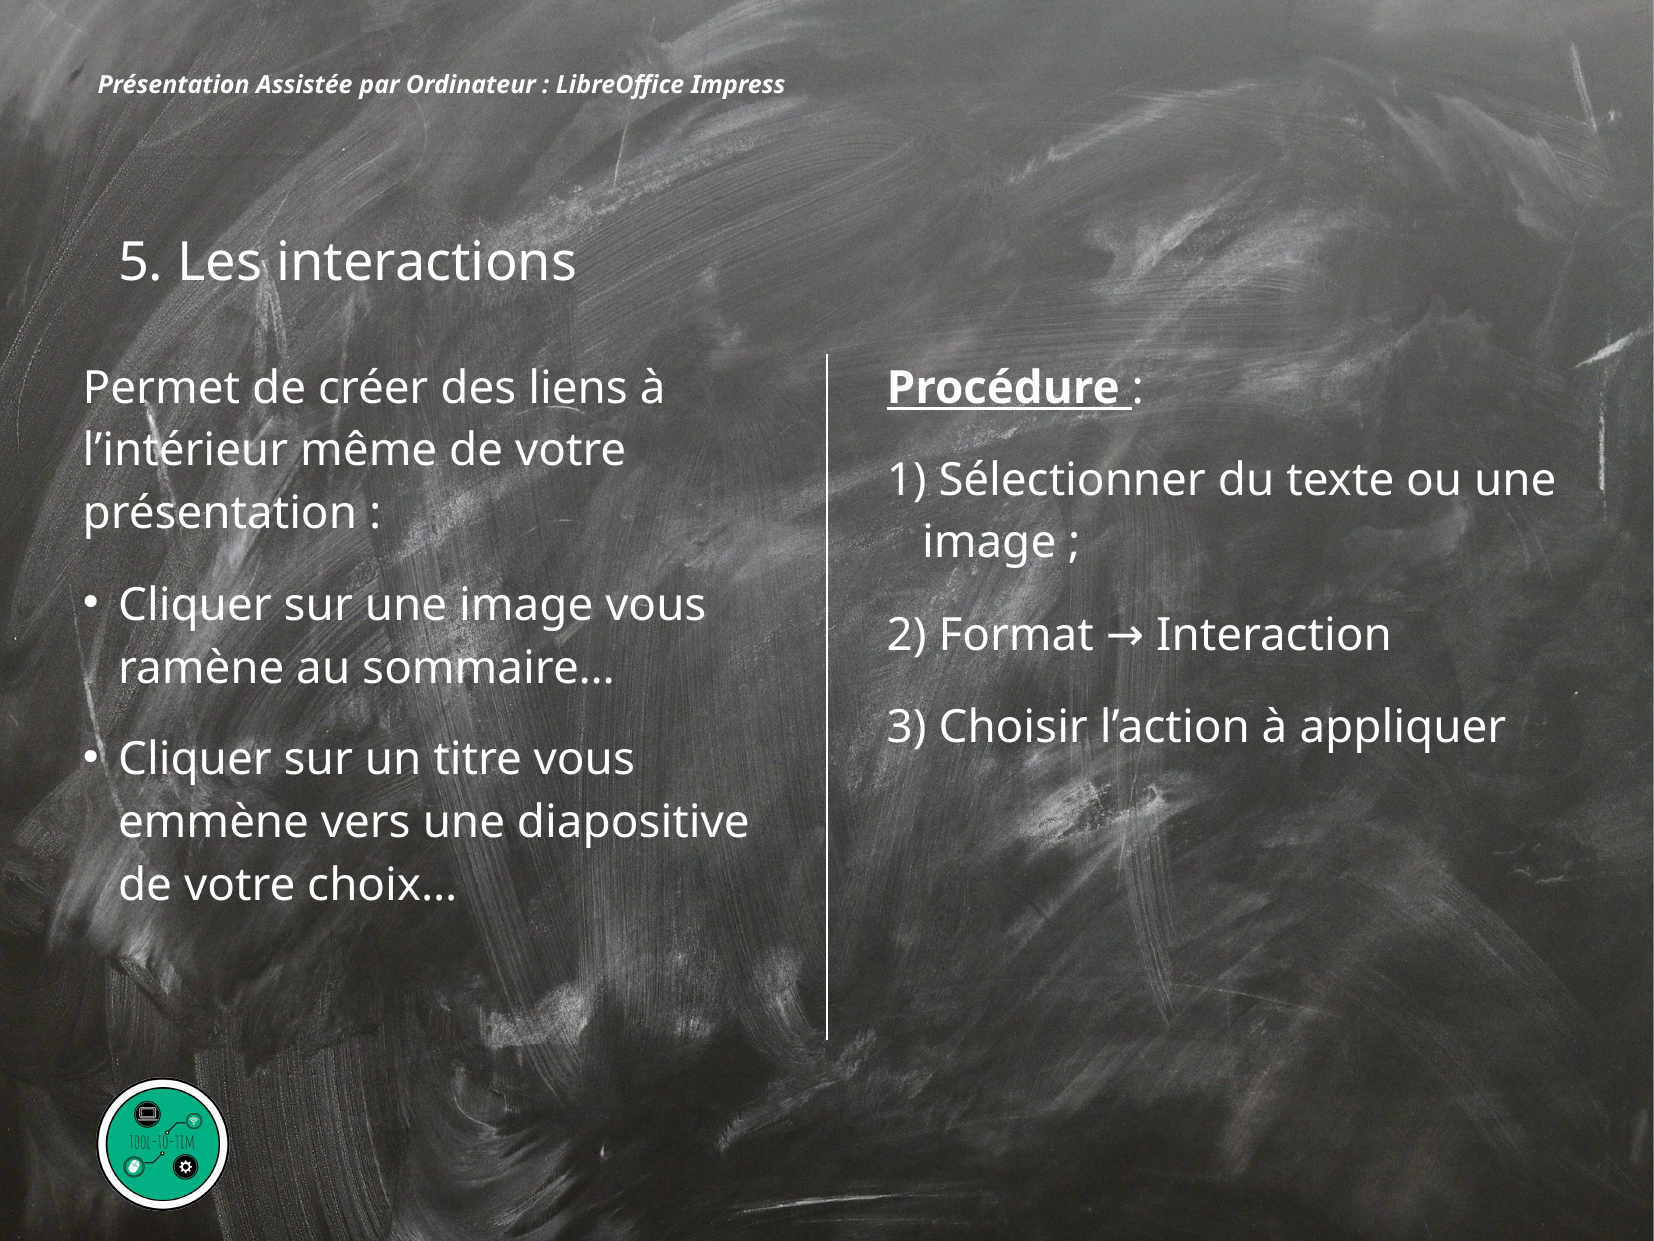

# 5. Les interactions
Permet de créer des liens à l’intérieur même de votre présentation :
Cliquer sur une image vous ramène au sommaire…
Cliquer sur un titre vous emmène vers une diapositive de votre choix…
Procédure :
 Sélectionner du texte ou une image ;
 Format → Interaction
 Choisir l’action à appliquer